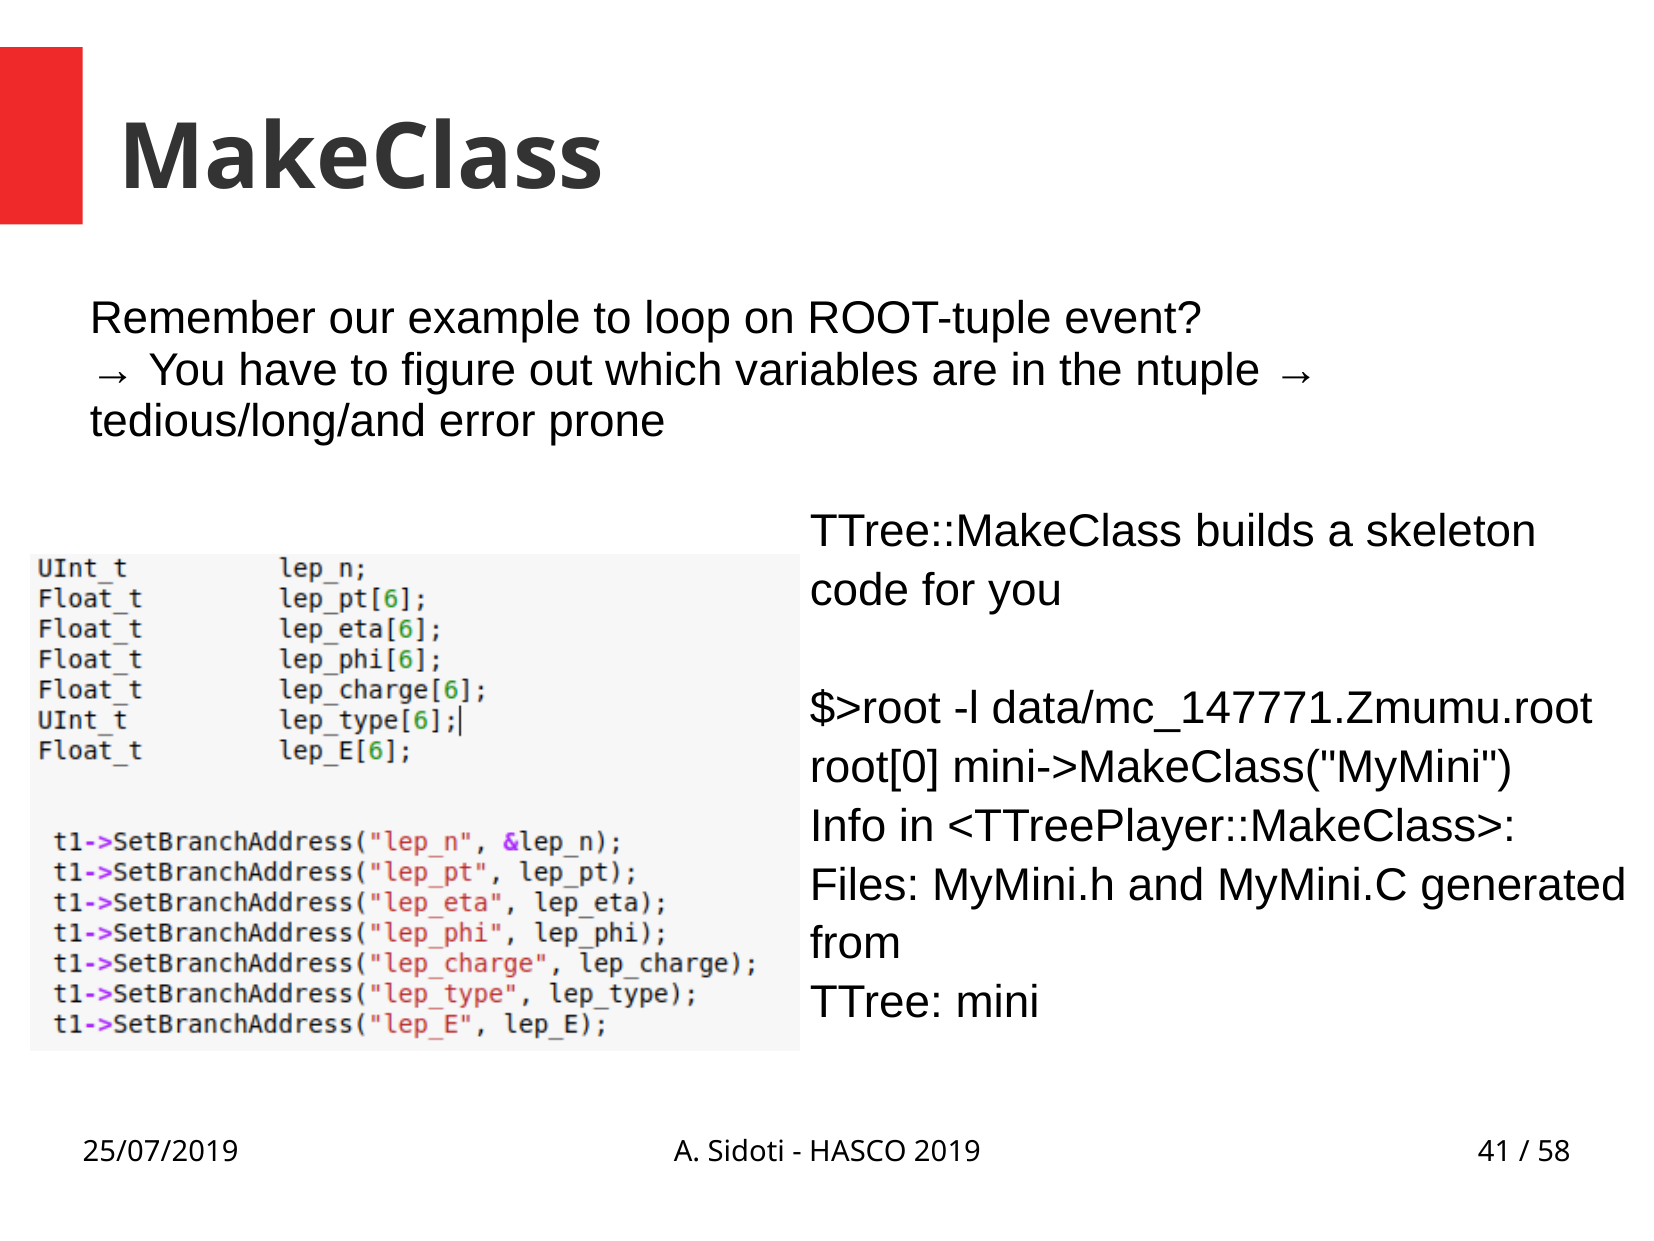

# MakeClass
Remember our example to loop on ROOT-tuple event?
→ You have to figure out which variables are in the ntuple → tedious/long/and error prone
TTree::MakeClass builds a skeleton code for you
$>root -l data/mc_147771.Zmumu.root
root[0] mini->MakeClass("MyMini")
Info in <TTreePlayer::MakeClass>:
Files: MyMini.h and MyMini.C generated from
TTree: mini
25/07/2019
A. Sidoti - HASCO 2019
41